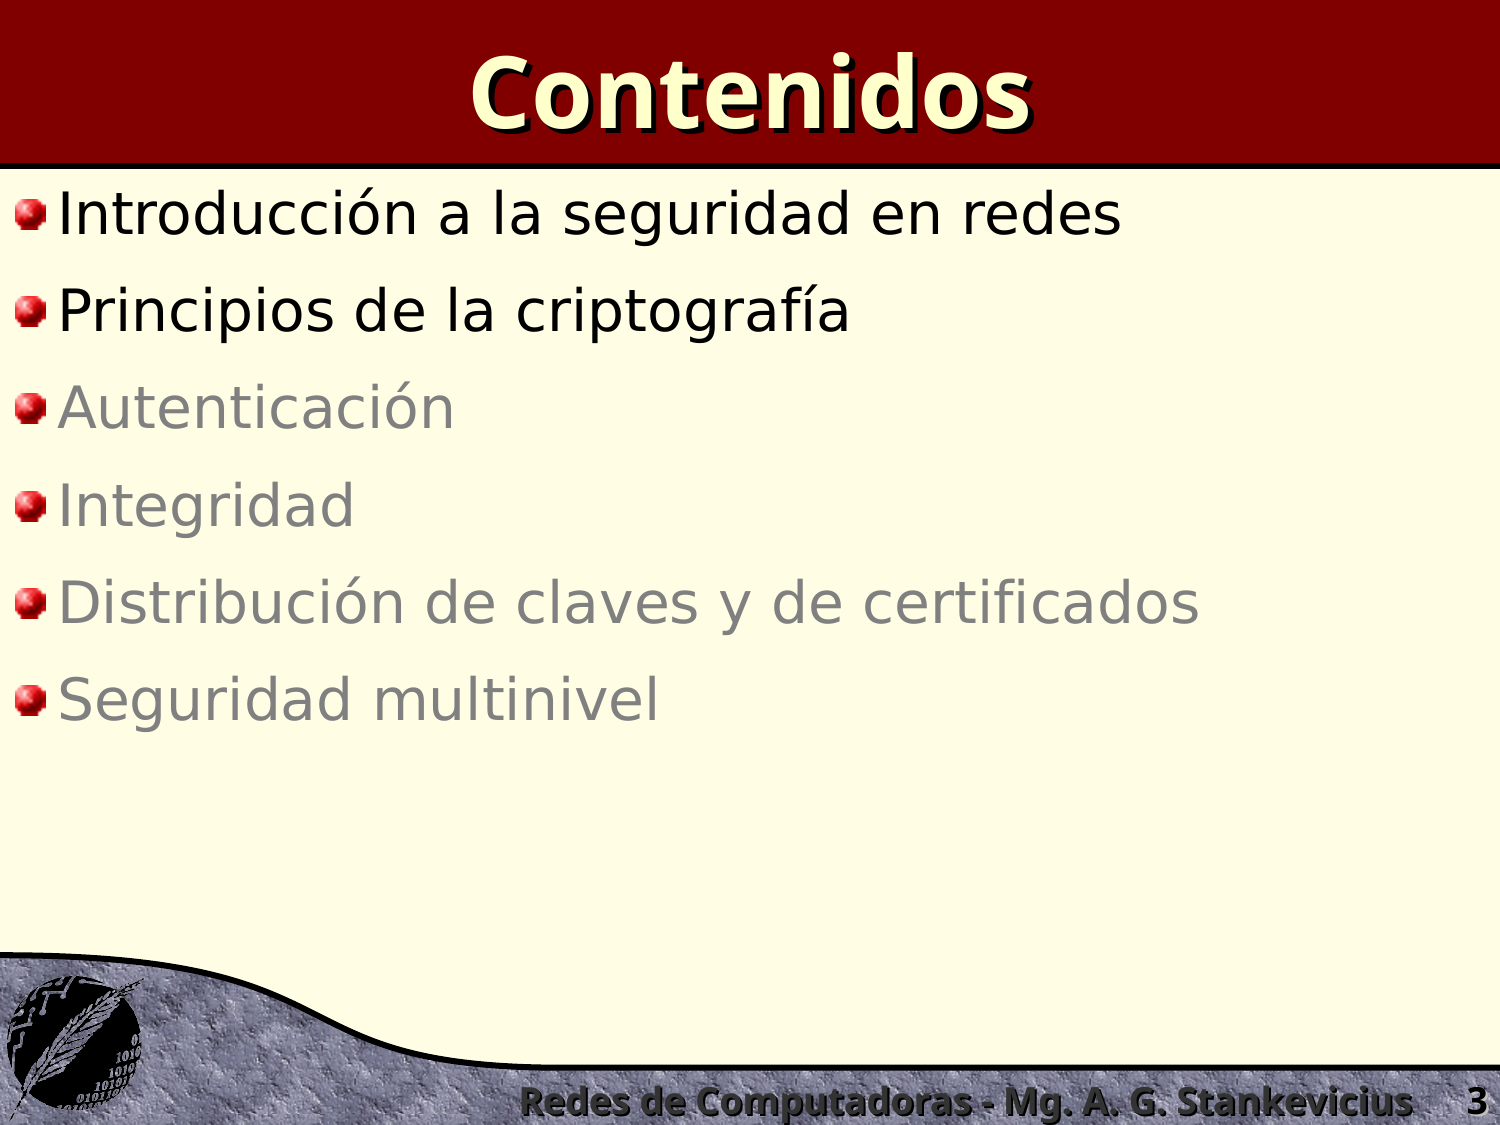

# Contenidos
Introducción a la seguridad en redes
Principios de la criptografía
Autenticación
Integridad
Distribución de claves y de certificados
Seguridad multinivel
3